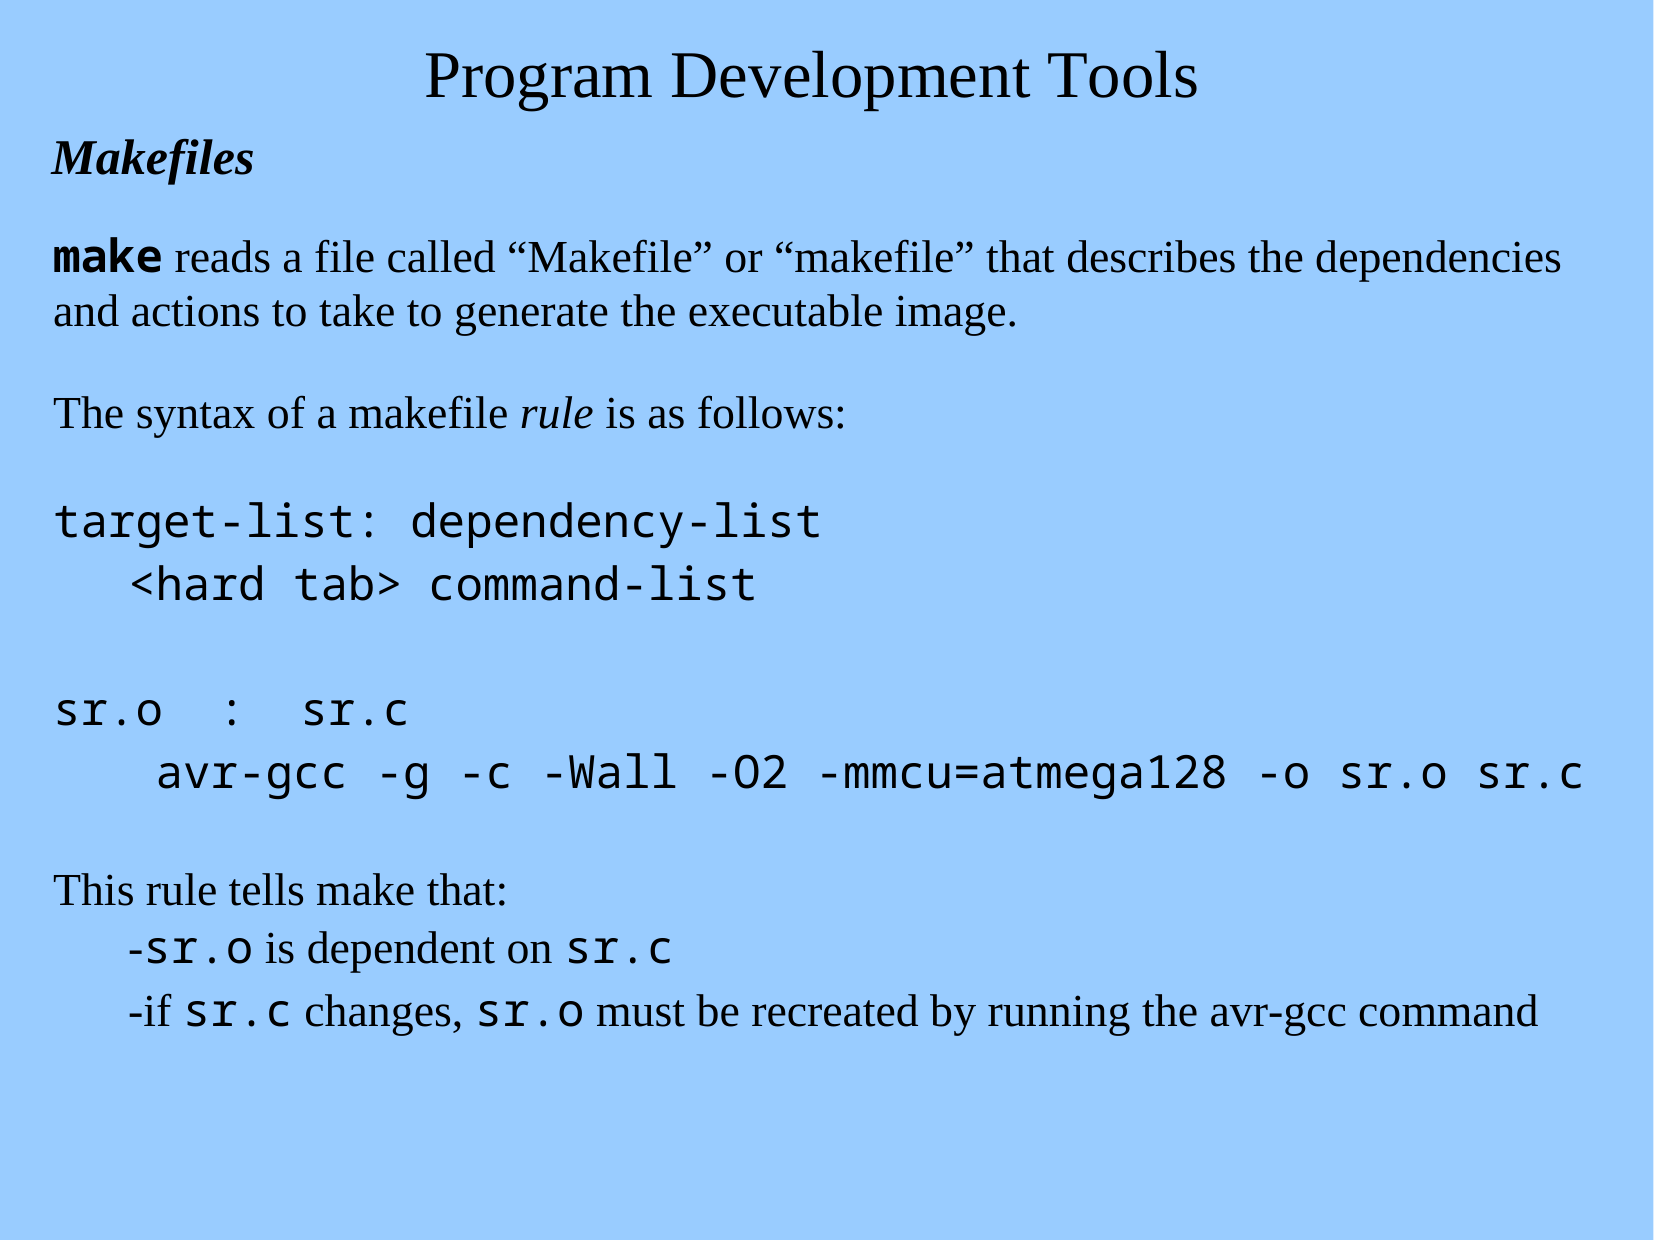

Program Development Tools
Makefiles
make reads a file called “Makefile” or “makefile” that describes the dependencies and actions to take to generate the executable image.
The syntax of a makefile rule is as follows:
target-list: dependency-list
	<hard tab>	command-list
sr.o : sr.c
	 avr-gcc -g -c -Wall -O2 -mmcu=atmega128 -o sr.o sr.c
This rule tells make that:
	-sr.o is dependent on sr.c
	-if sr.c changes, sr.o must be recreated by running the avr-gcc command